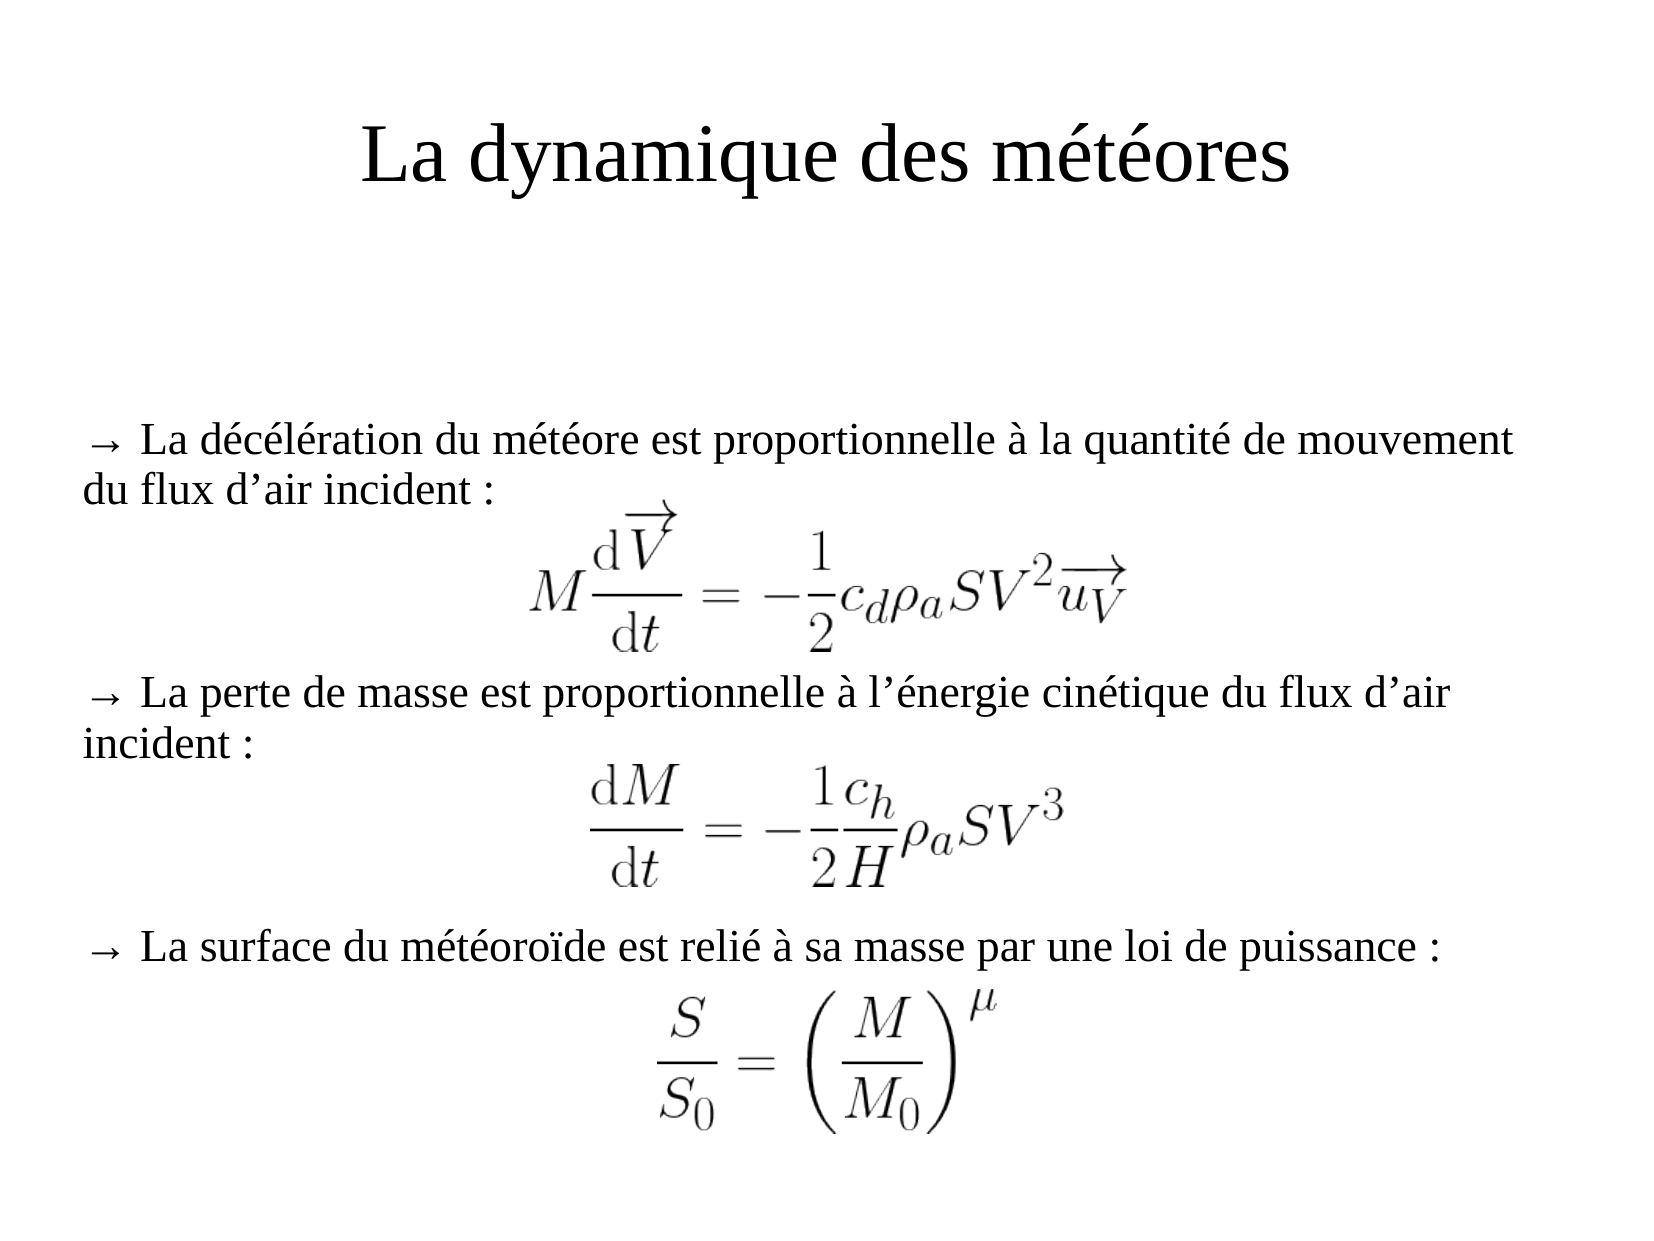

# La dynamique des météores
→ La décélération du météore est proportionnelle à la quantité de mouvement du flux d’air incident :
→ La perte de masse est proportionnelle à l’énergie cinétique du flux d’air incident :
→ La surface du météoroïde est relié à sa masse par une loi de puissance :